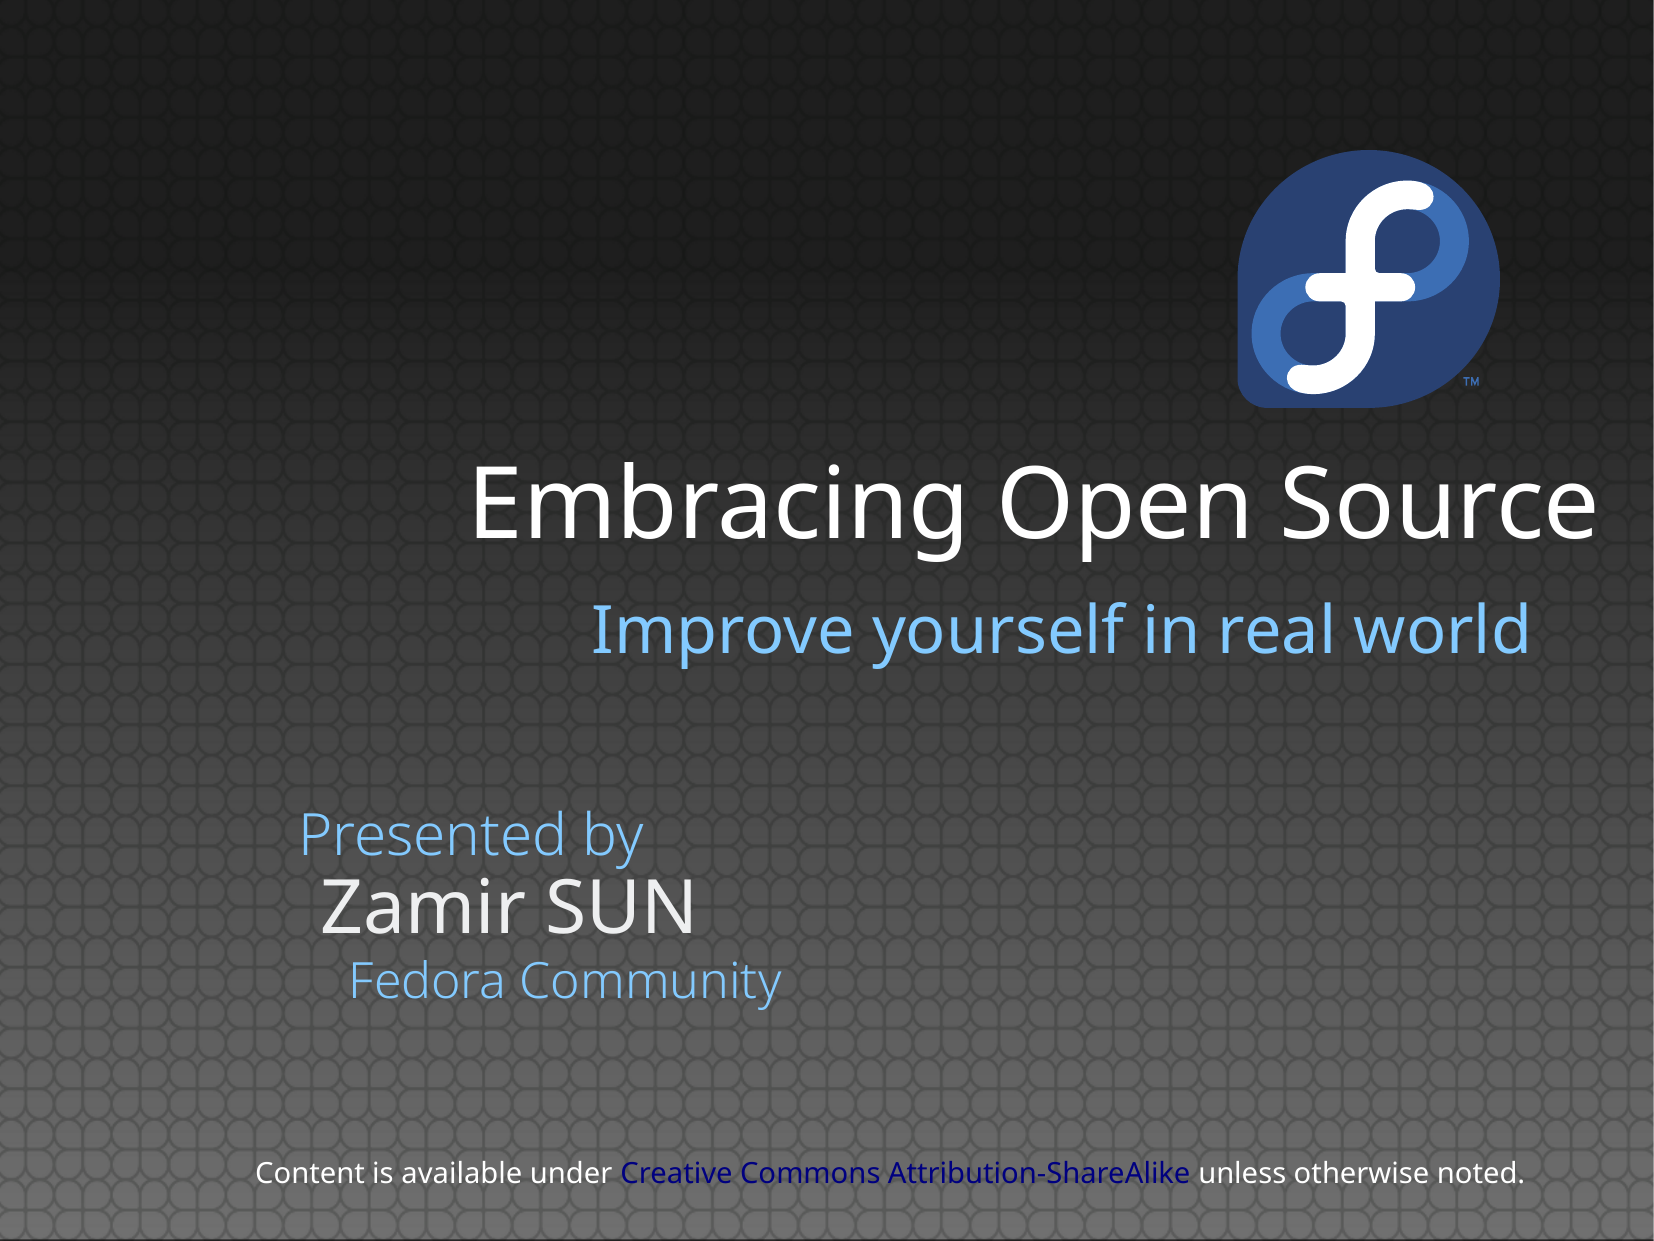

Embracing Open Source
# Improve yourself in real world
Presented by
Zamir SUN
Fedora Community
Content is available under Creative Commons Attribution-ShareAlike unless otherwise noted.